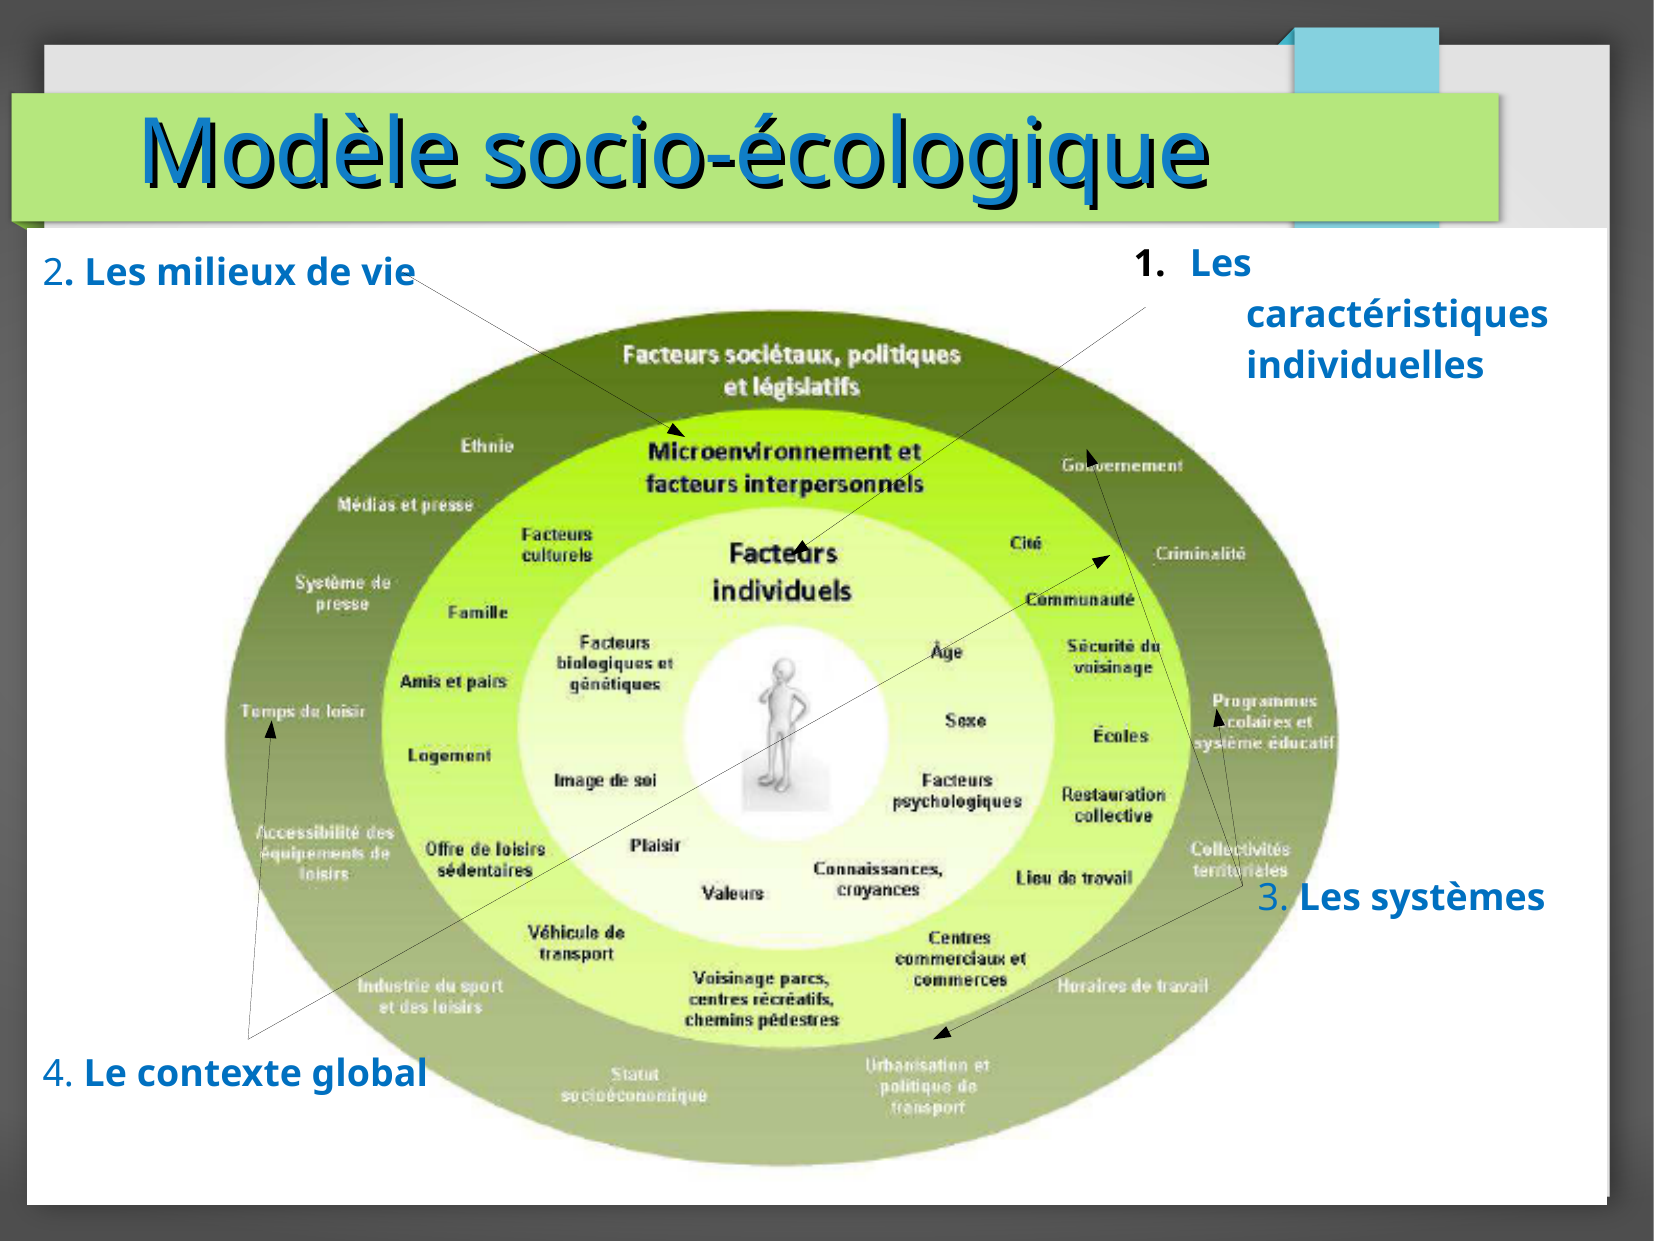

# Modèle socio-écologique
Les caractéristiques individuelles
2. Les milieux de vie
3. Les systèmes
4. Le contexte global